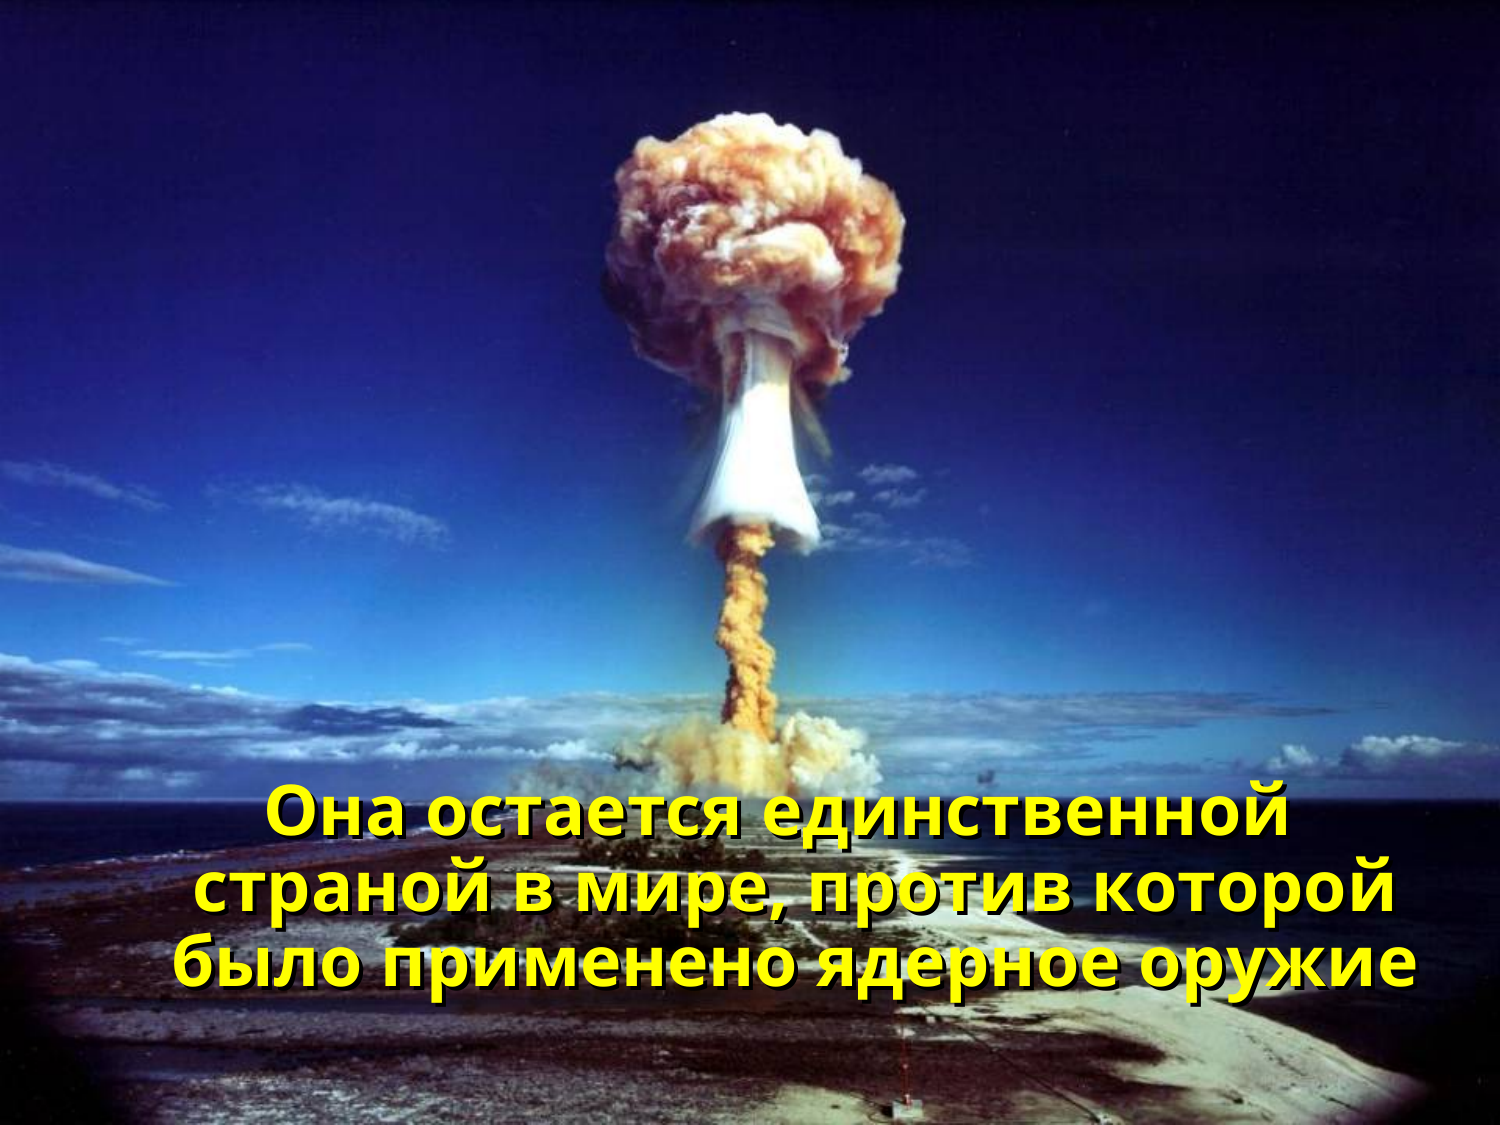

# Она остается единственной страной в мире, против которой было применено ядерное оружие